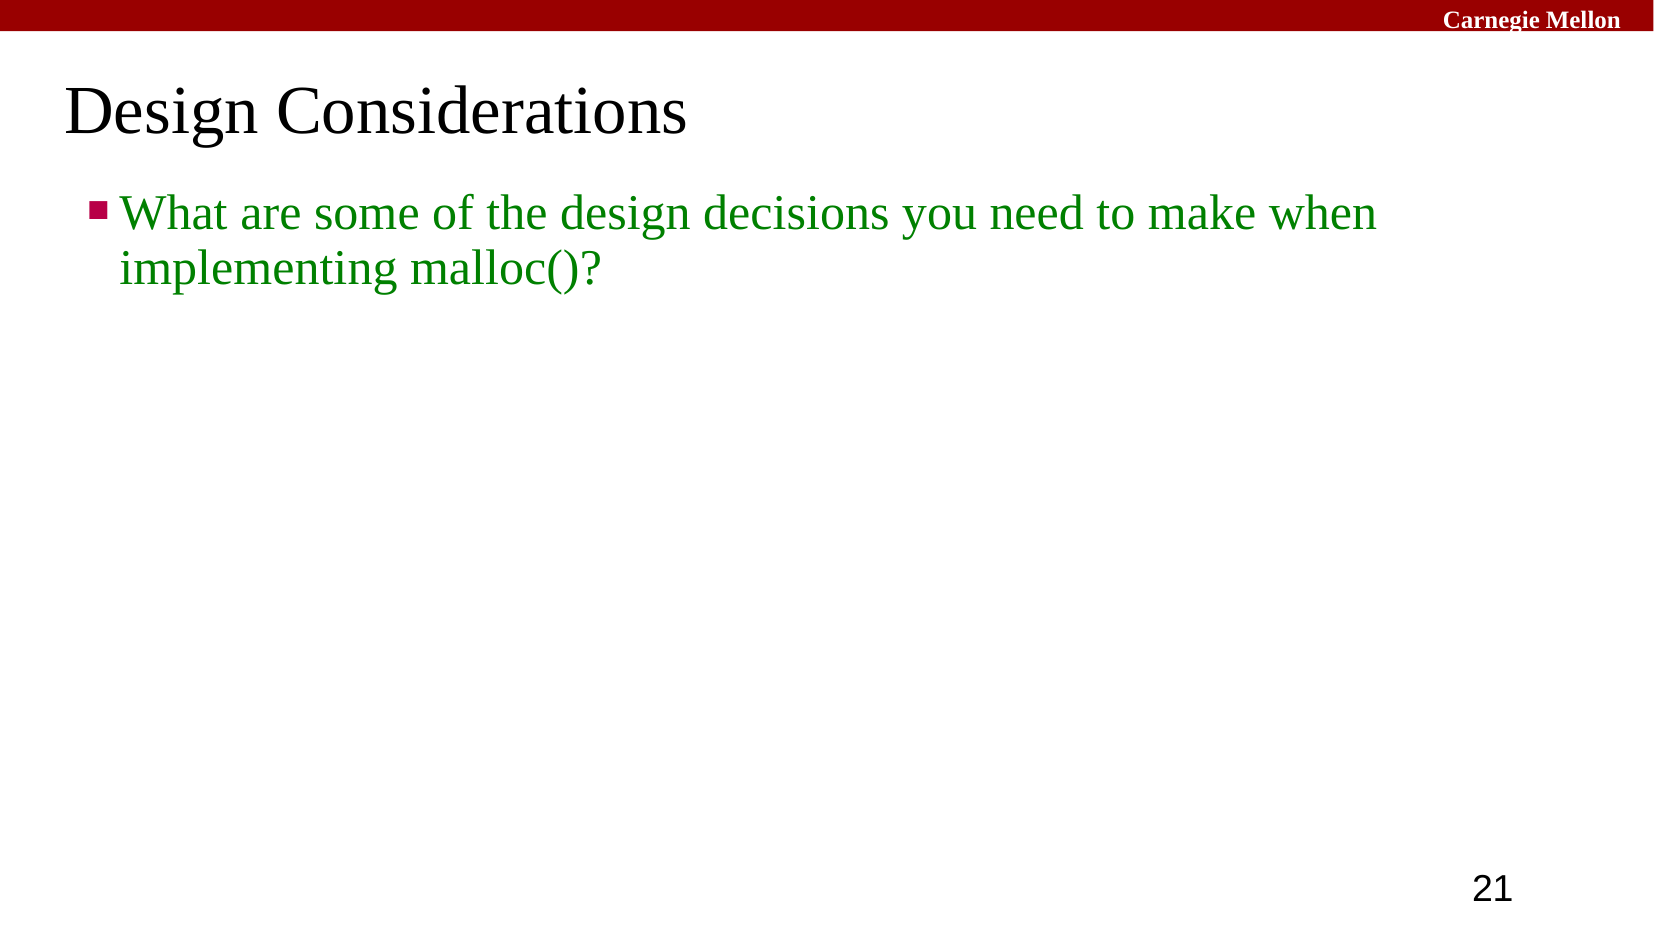

# Design Considerations
What are some of the design decisions you need to make when implementing malloc()?